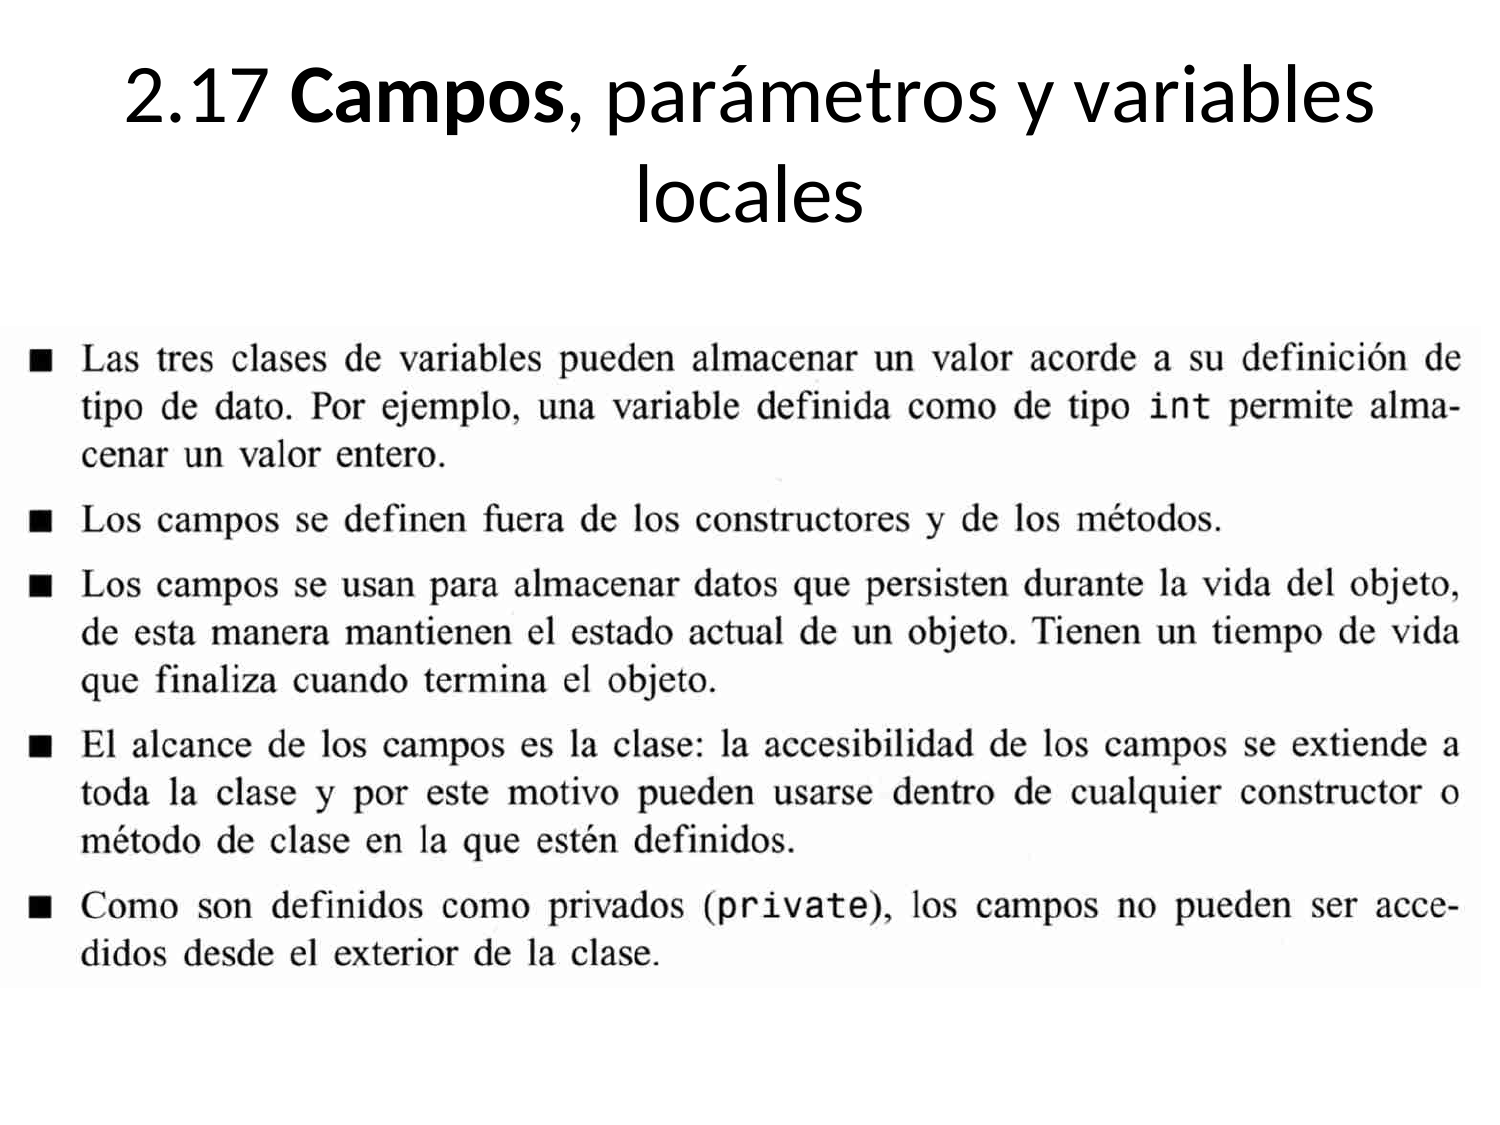

# 2.17 Campos, parámetros y variables locales